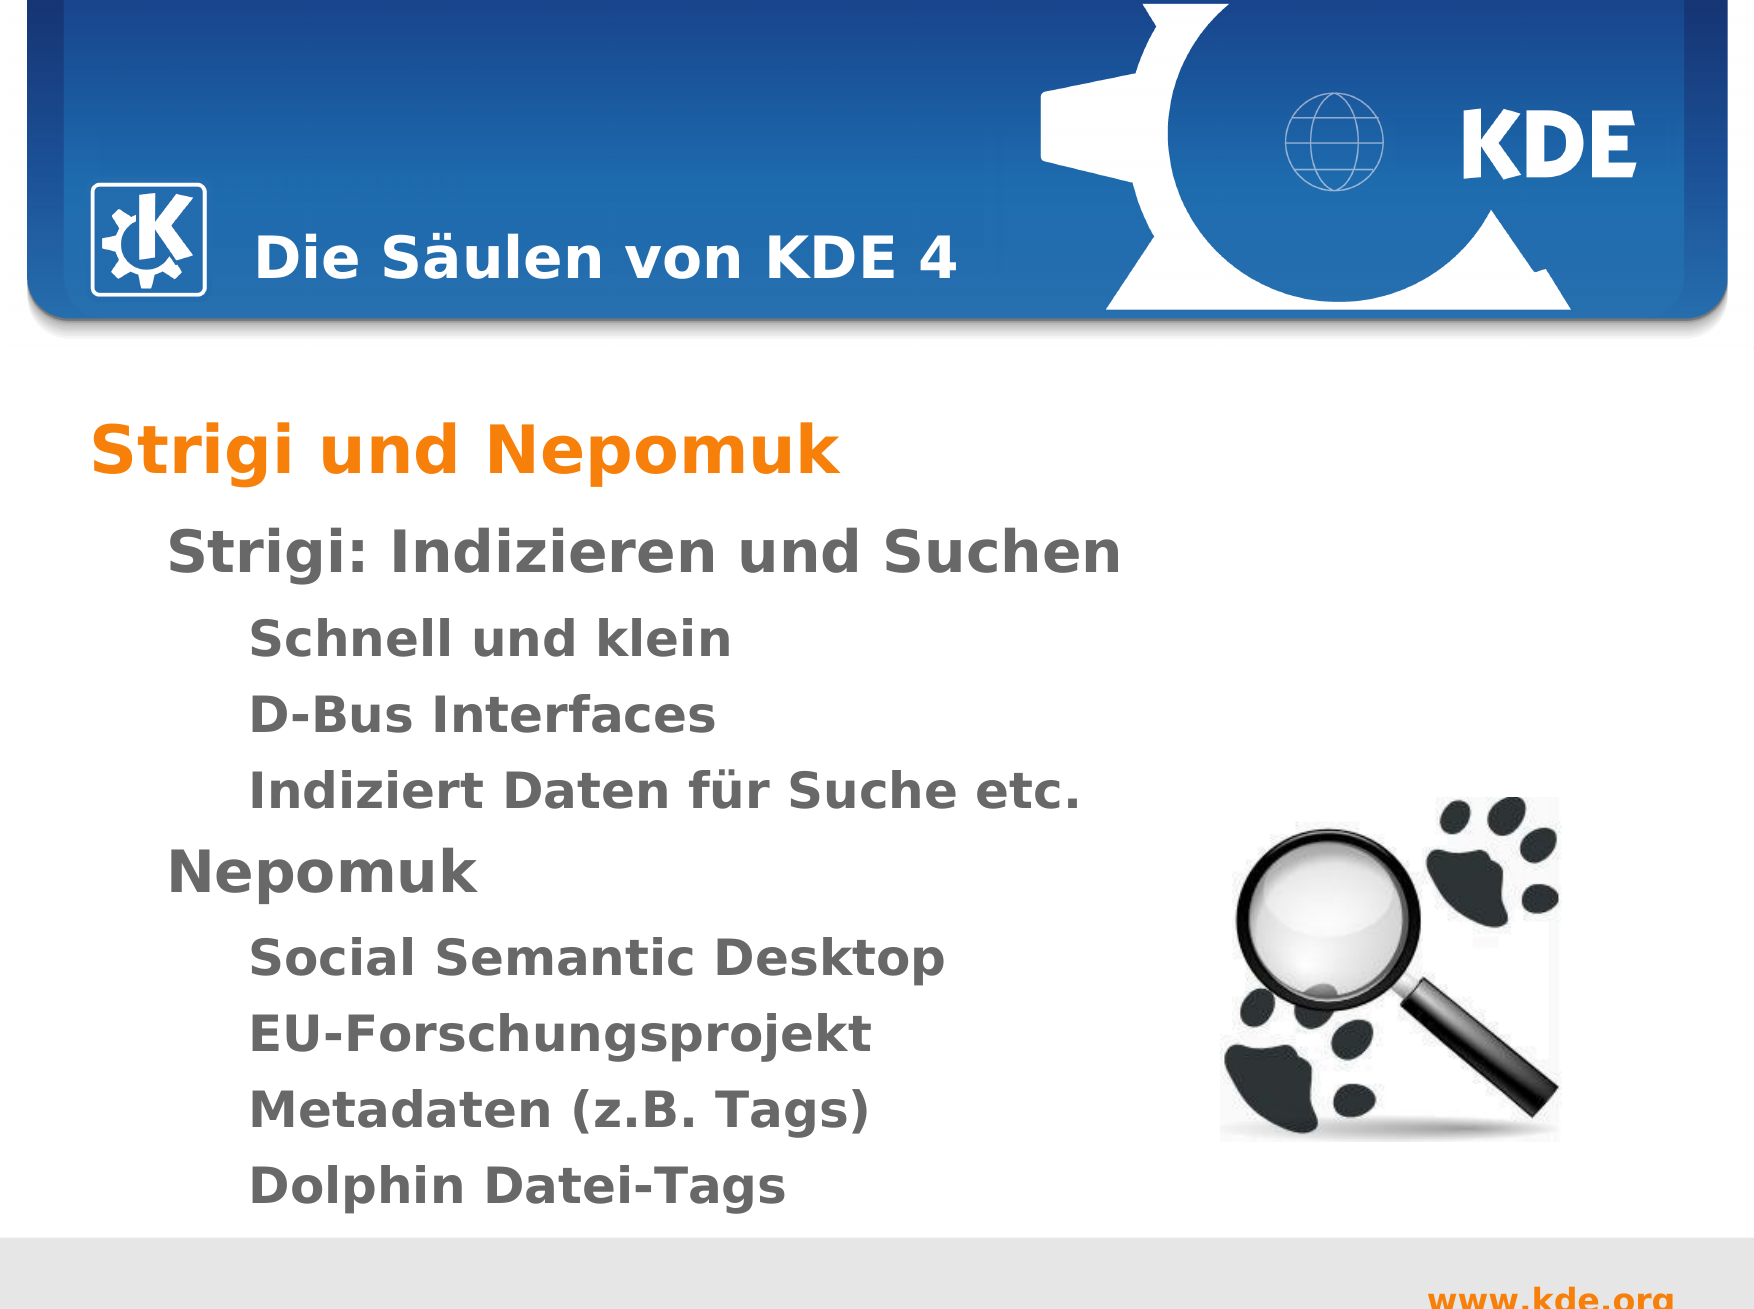

Die Säulen von KDE 4
# Strigi und Nepomuk
Strigi: Indizieren und Suchen
Schnell und klein
D-Bus Interfaces
Indiziert Daten für Suche etc.
Nepomuk
Social Semantic Desktop
EU-Forschungsprojekt
Metadaten (z.B. Tags)
Dolphin Datei-Tags